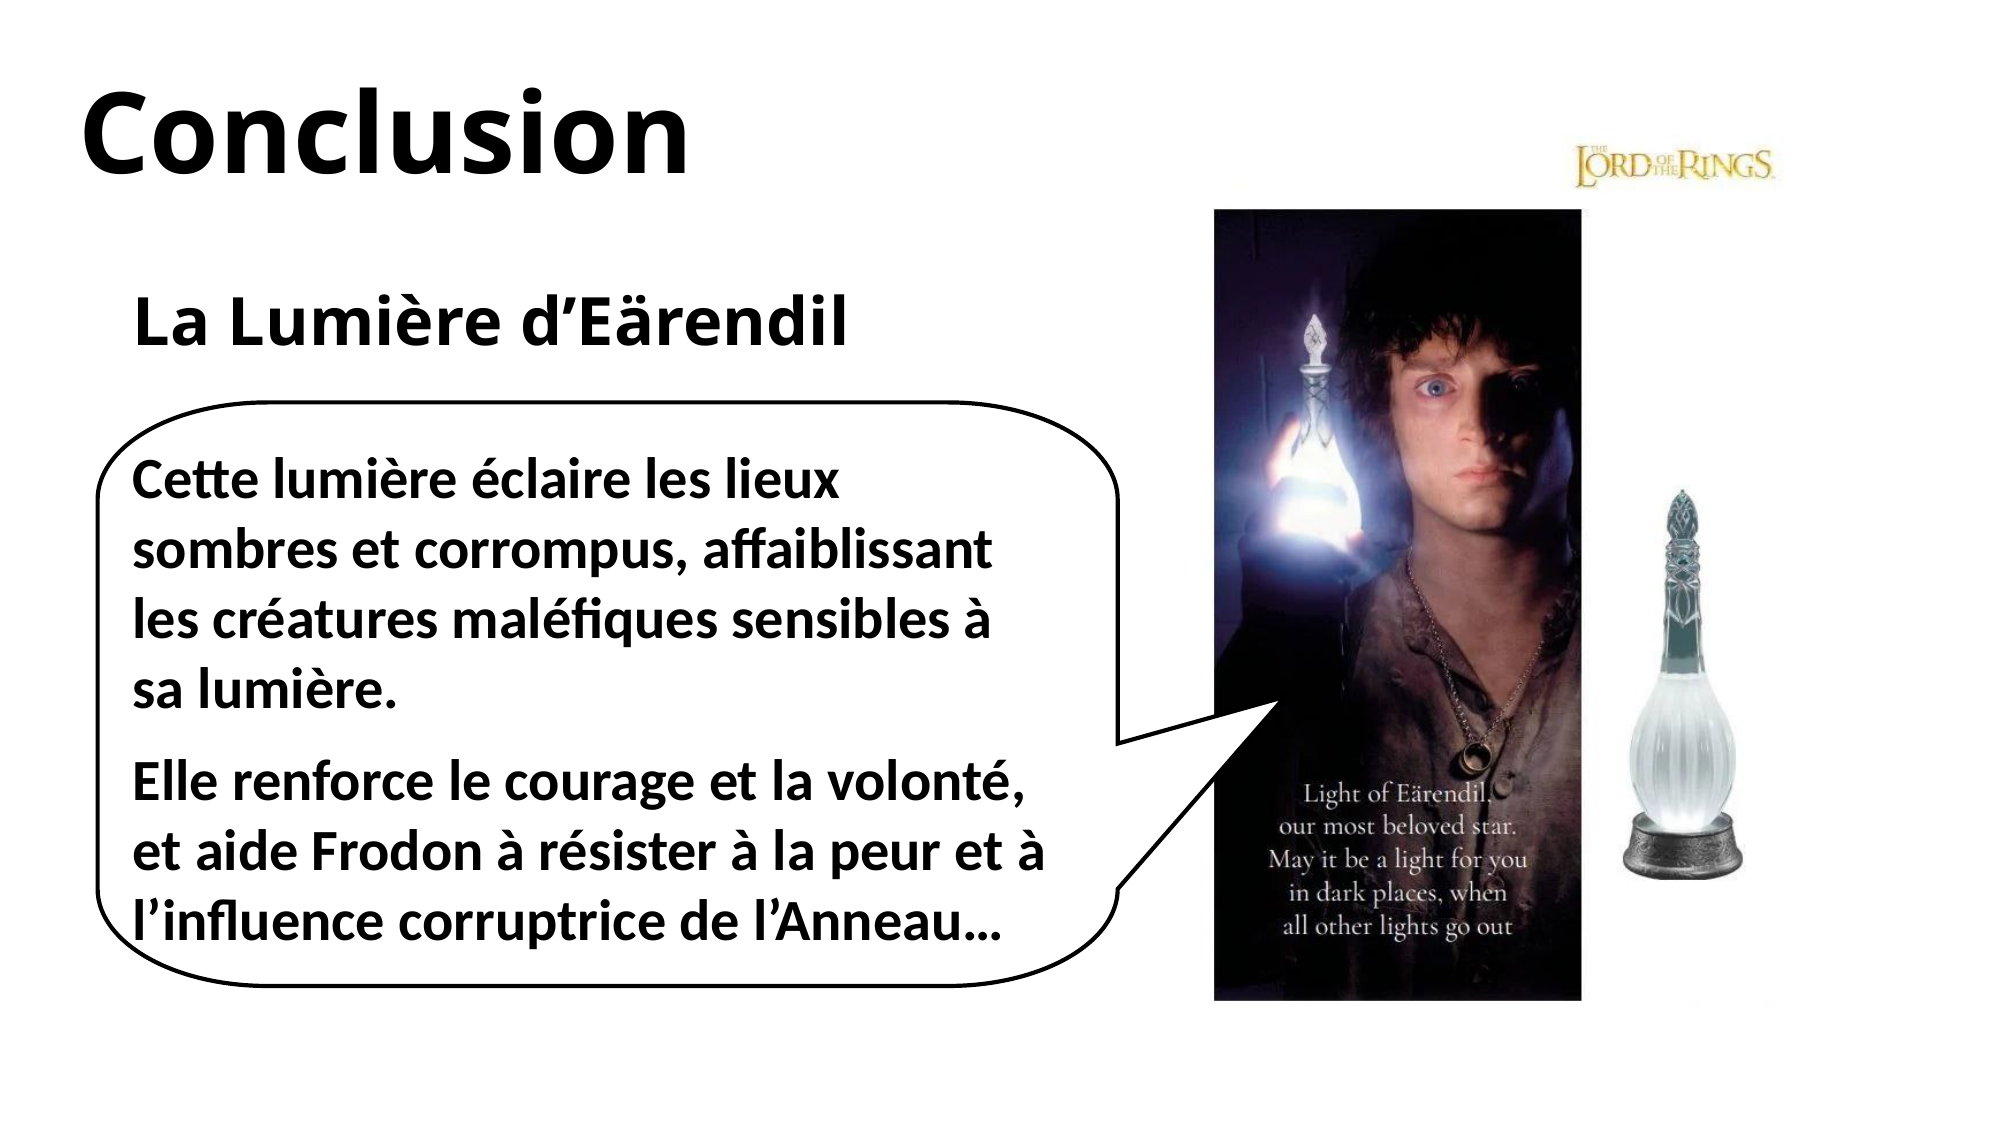

Conclusion
La Lumière d’Eärendil
Cette lumière éclaire les lieux sombres et corrompus, affaiblissant les créatures maléfiques sensibles à sa lumière.
Elle renforce le courage et la volonté, et aide Frodon à résister à la peur et à l’influence corruptrice de l’Anneau…